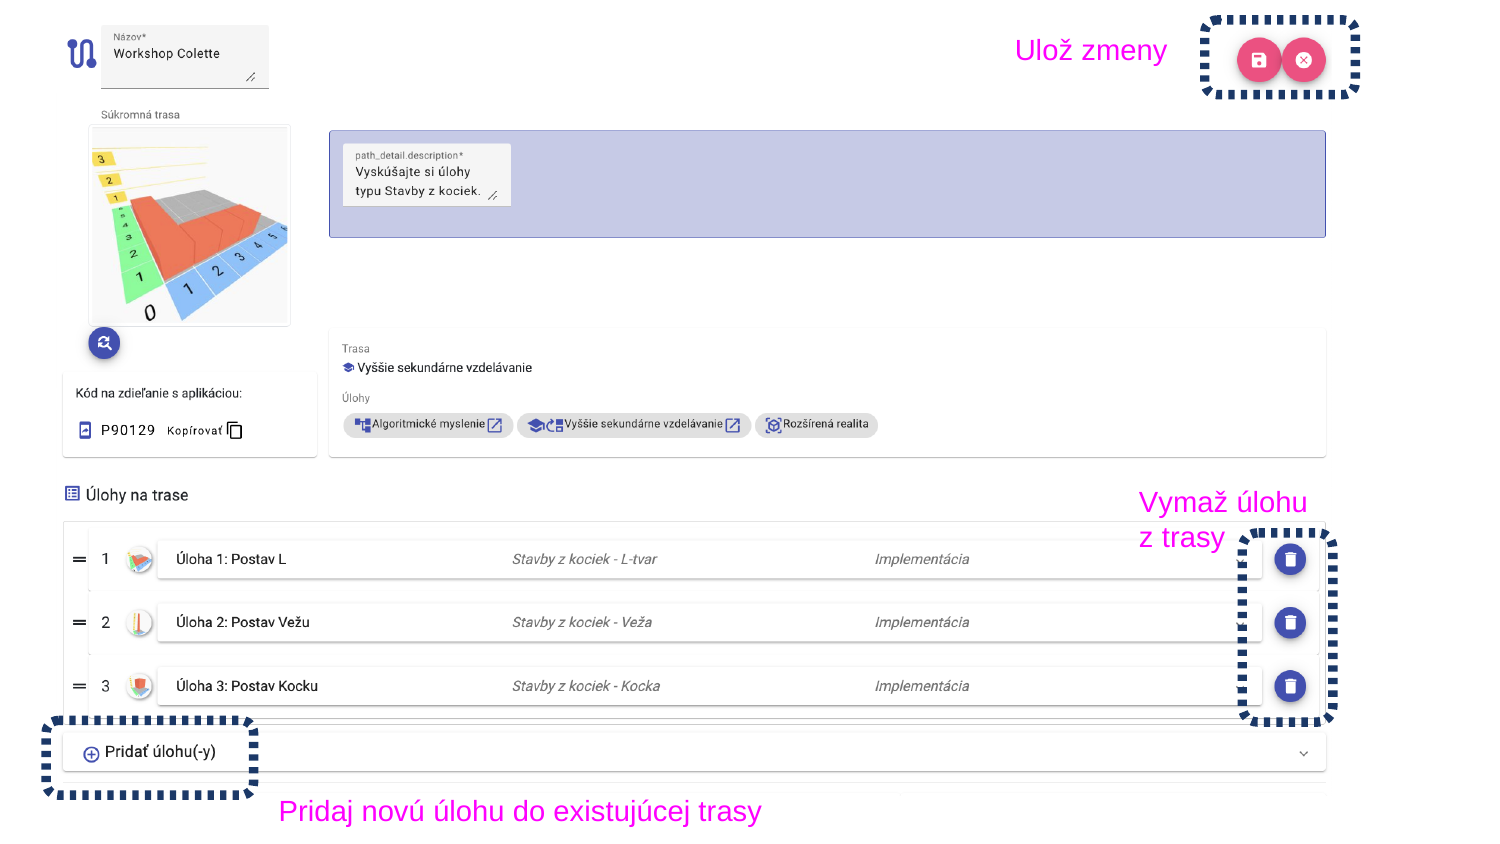

Ulož zmeny
Vymaž úlohu
z trasy
Pridaj novú úlohu do existujúcej trasy